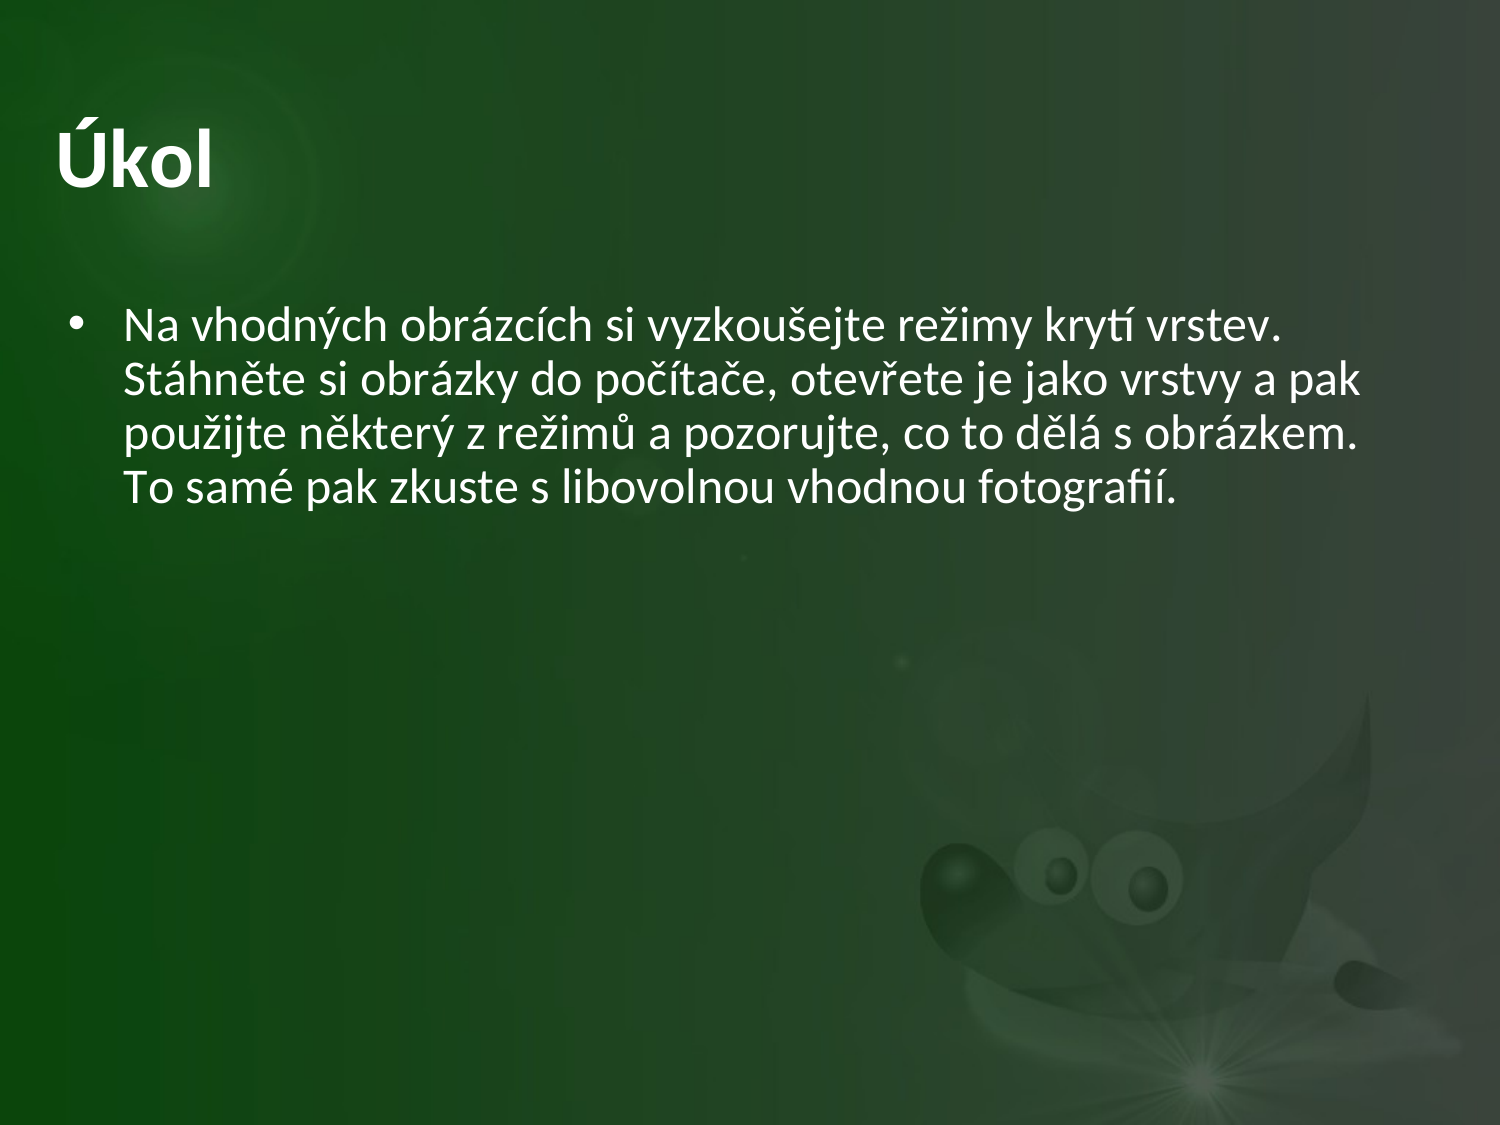

Úkol
Na vhodných obrázcích si vyzkoušejte režimy krytí vrstev. Stáhněte si obrázky do počítače, otevřete je jako vrstvy a pak použijte některý z režimů a pozorujte, co to dělá s obrázkem.
To samé pak zkuste s libovolnou vhodnou fotografií.